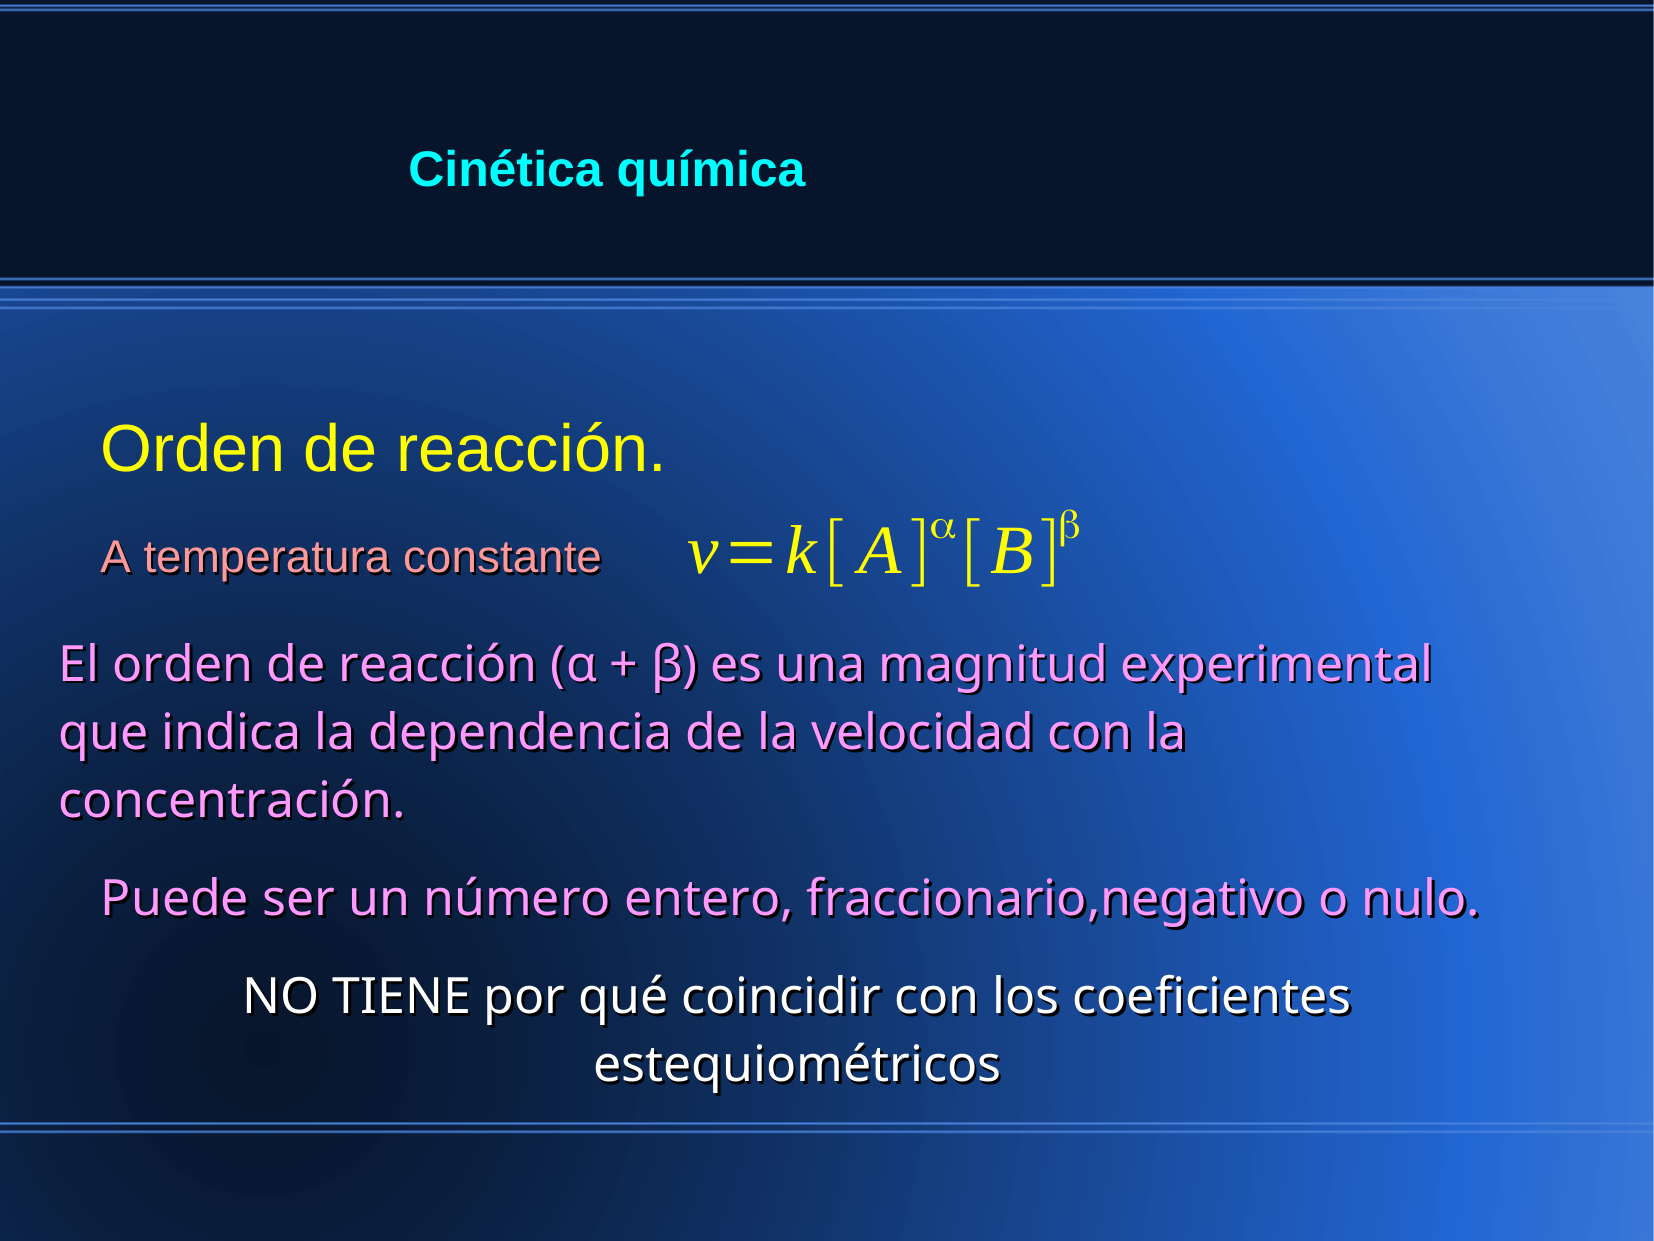

# Cinética química
Orden de reacción.
A temperatura constante
El orden de reacción (α + β) es una magnitud experimental que indica la dependencia de la velocidad con la concentración.
Puede ser un número entero, fraccionario,negativo o nulo.
NO TIENE por qué coincidir con los coeficientes estequiométricos